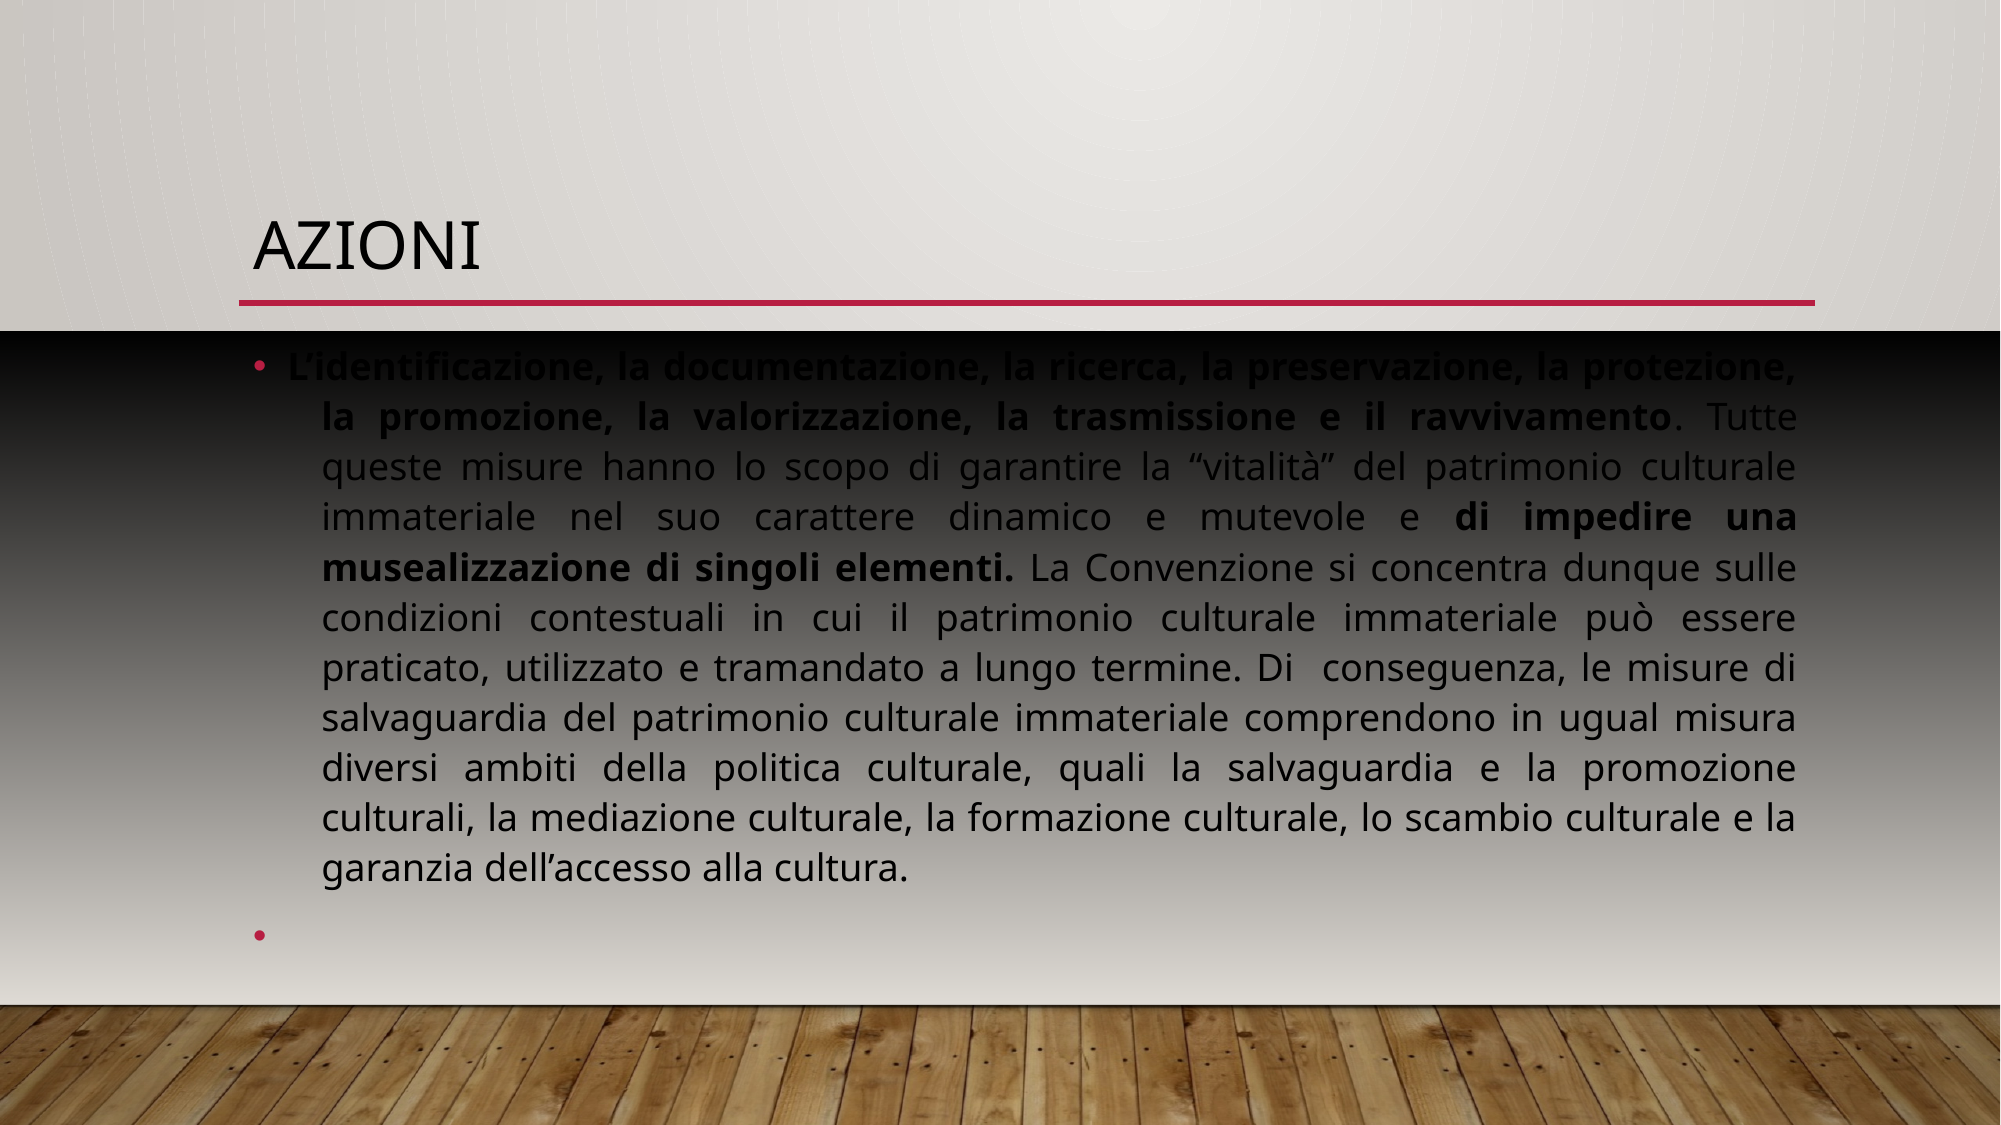

# azioni
L’identificazione, la documentazione, la ricerca, la preservazione, la protezione, la promozione, la valorizzazione, la trasmissione e il ravvivamento. Tutte queste misure hanno lo scopo di garantire la “vitalità” del patrimonio culturale immateriale nel suo carattere dinamico e mutevole e di impedire una musealizzazione di singoli elementi. La Convenzione si concentra dunque sulle condizioni contestuali in cui il patrimonio culturale immateriale può essere praticato, utilizzato e tramandato a lungo termine. Di conseguenza, le misure di salvaguardia del patrimonio culturale immateriale comprendono in ugual misura diversi ambiti della politica culturale, quali la salvaguardia e la promozione culturali, la mediazione culturale, la formazione culturale, lo scambio culturale e la garanzia dell’accesso alla cultura.